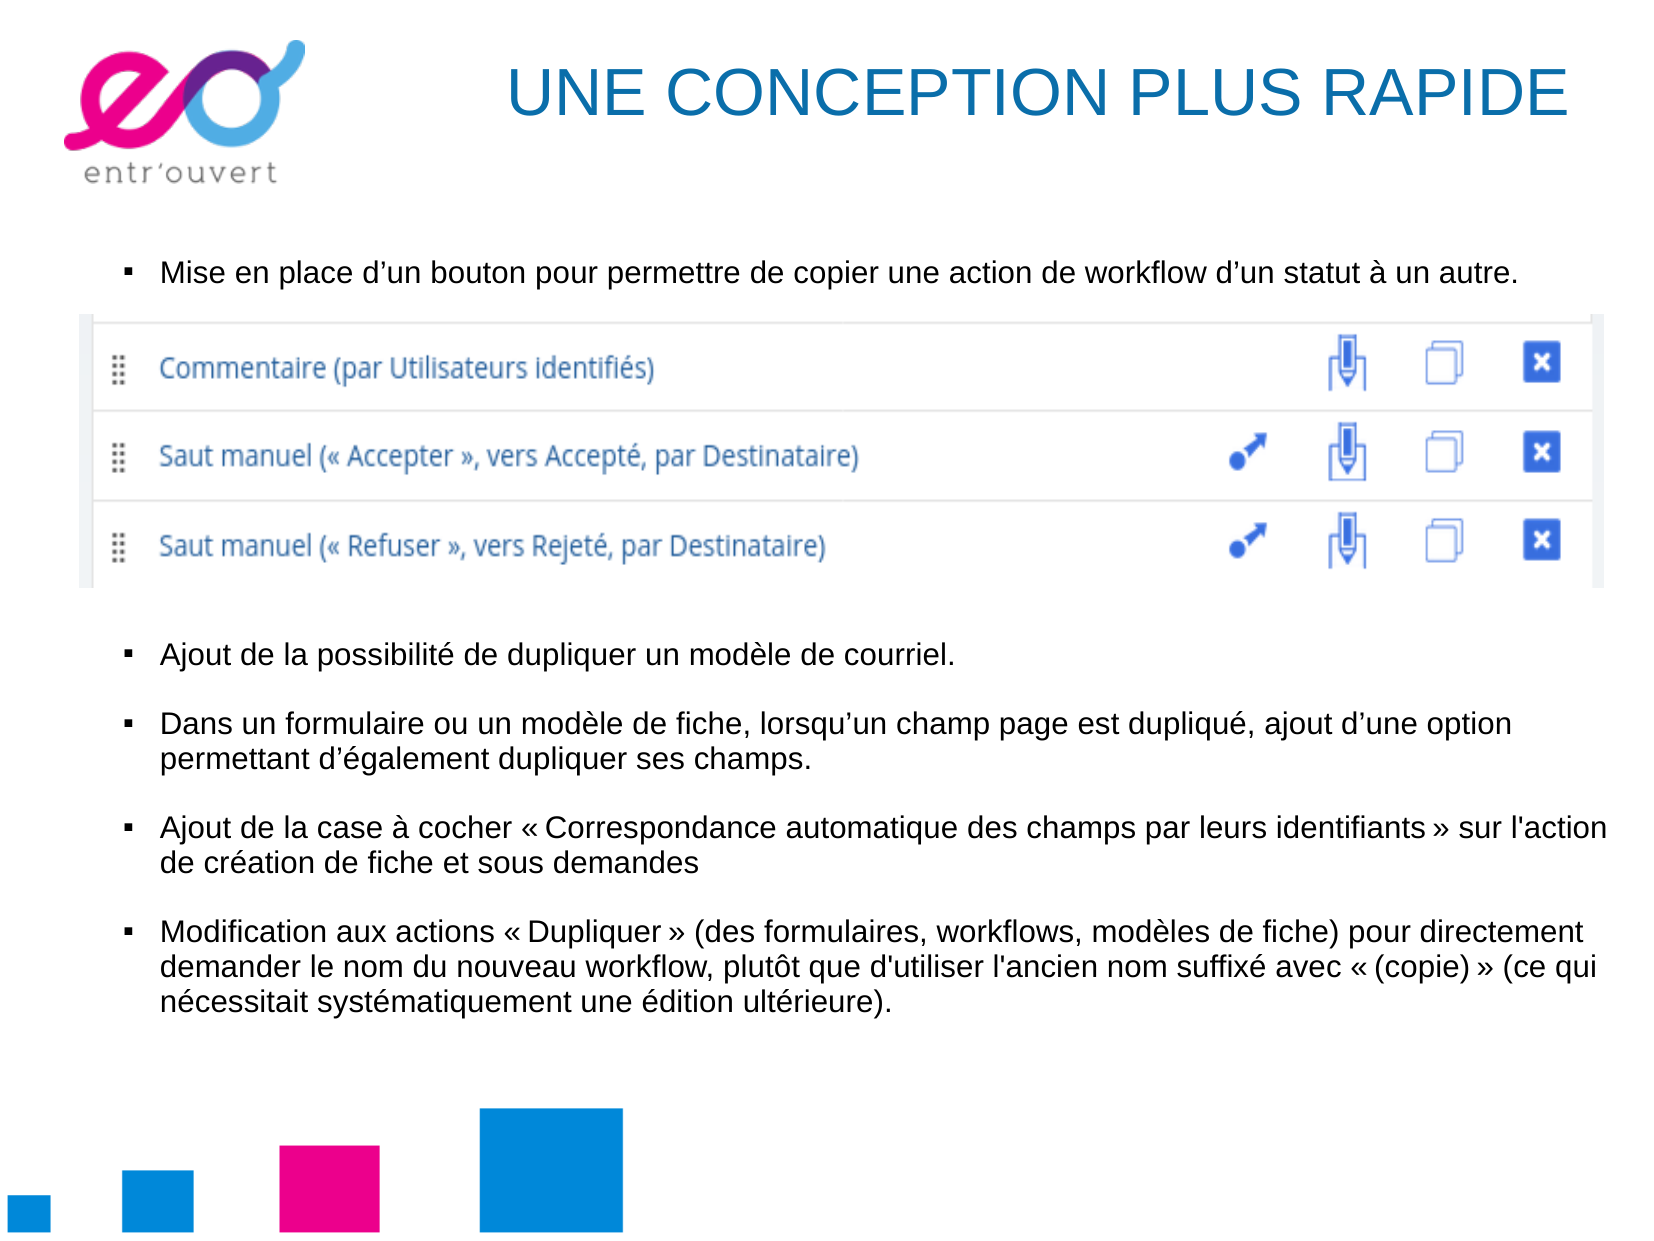

# UNE CONCEPTION PLUS RAPIDE
Mise en place d’un bouton pour permettre de copier une action de workflow d’un statut à un autre.
Ajout de la possibilité de dupliquer un modèle de courriel.
Dans un formulaire ou un modèle de fiche, lorsqu’un champ page est dupliqué, ajout d’une option permettant d’également dupliquer ses champs.
Ajout de la case à cocher « Correspondance automatique des champs par leurs identifiants » sur l'action de création de fiche et sous demandes
Modification aux actions « Dupliquer » (des formulaires, workflows, modèles de fiche) pour directement demander le nom du nouveau workflow, plutôt que d'utiliser l'ancien nom suffixé avec « (copie) » (ce qui nécessitait systématiquement une édition ultérieure).